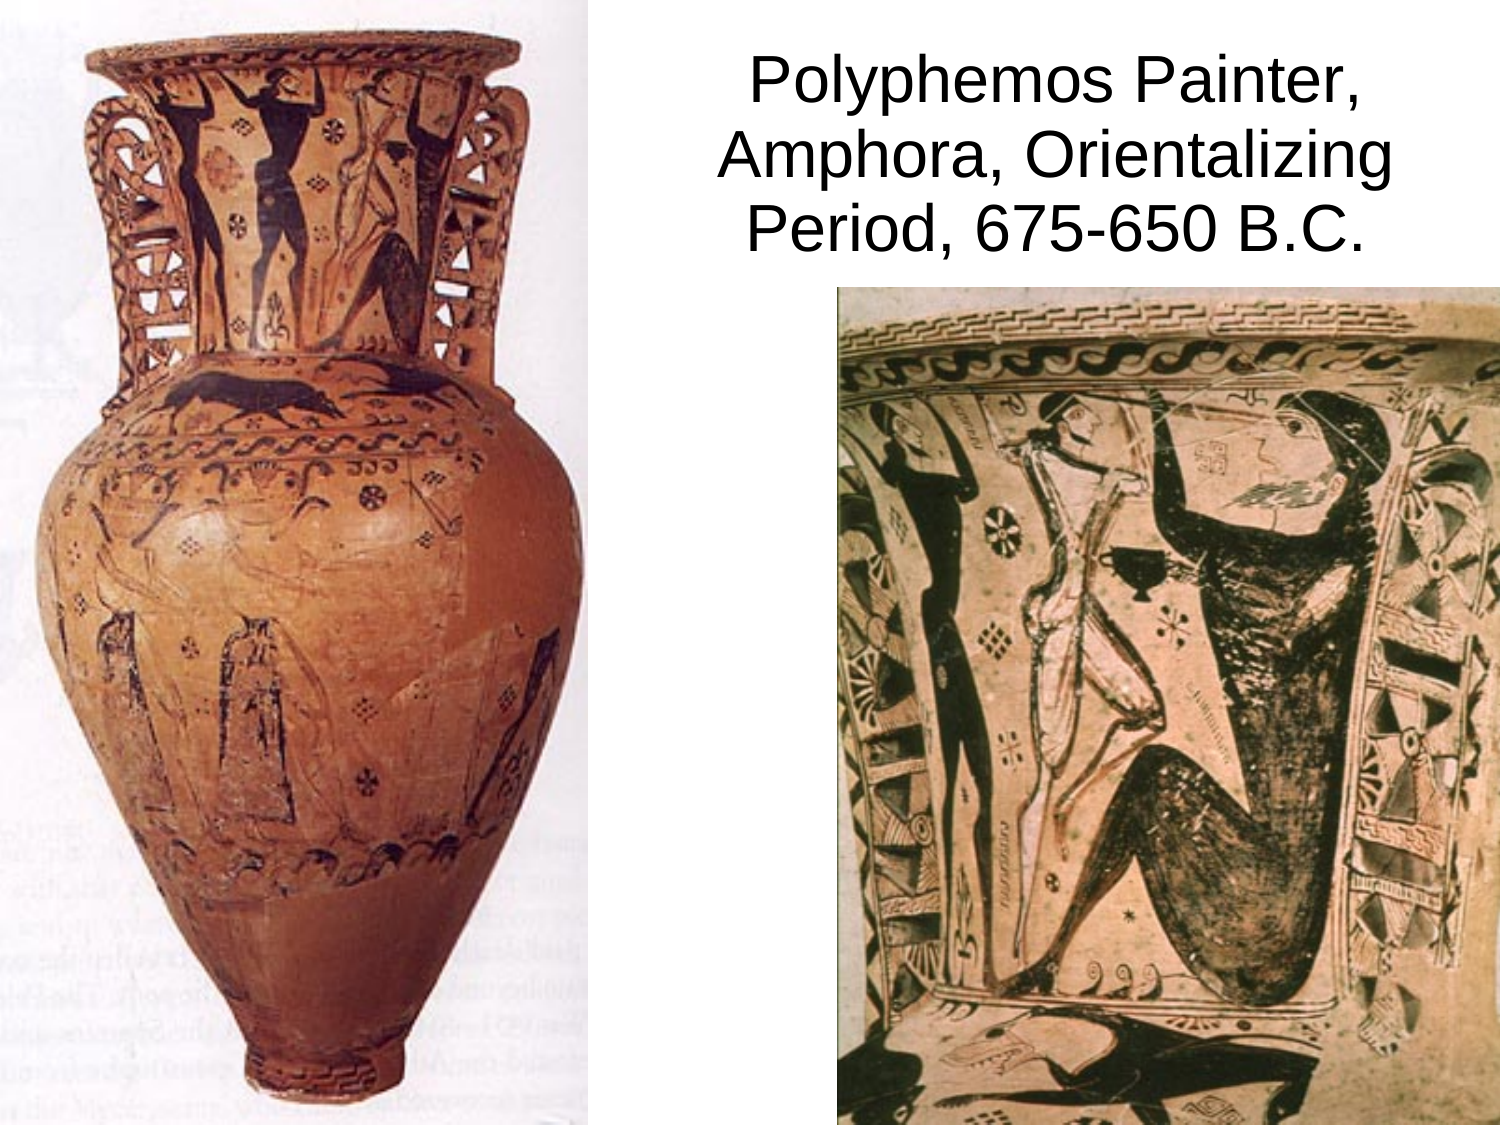

# Polyphemos Painter, Amphora, Orientalizing Period, 675-650 B.C.